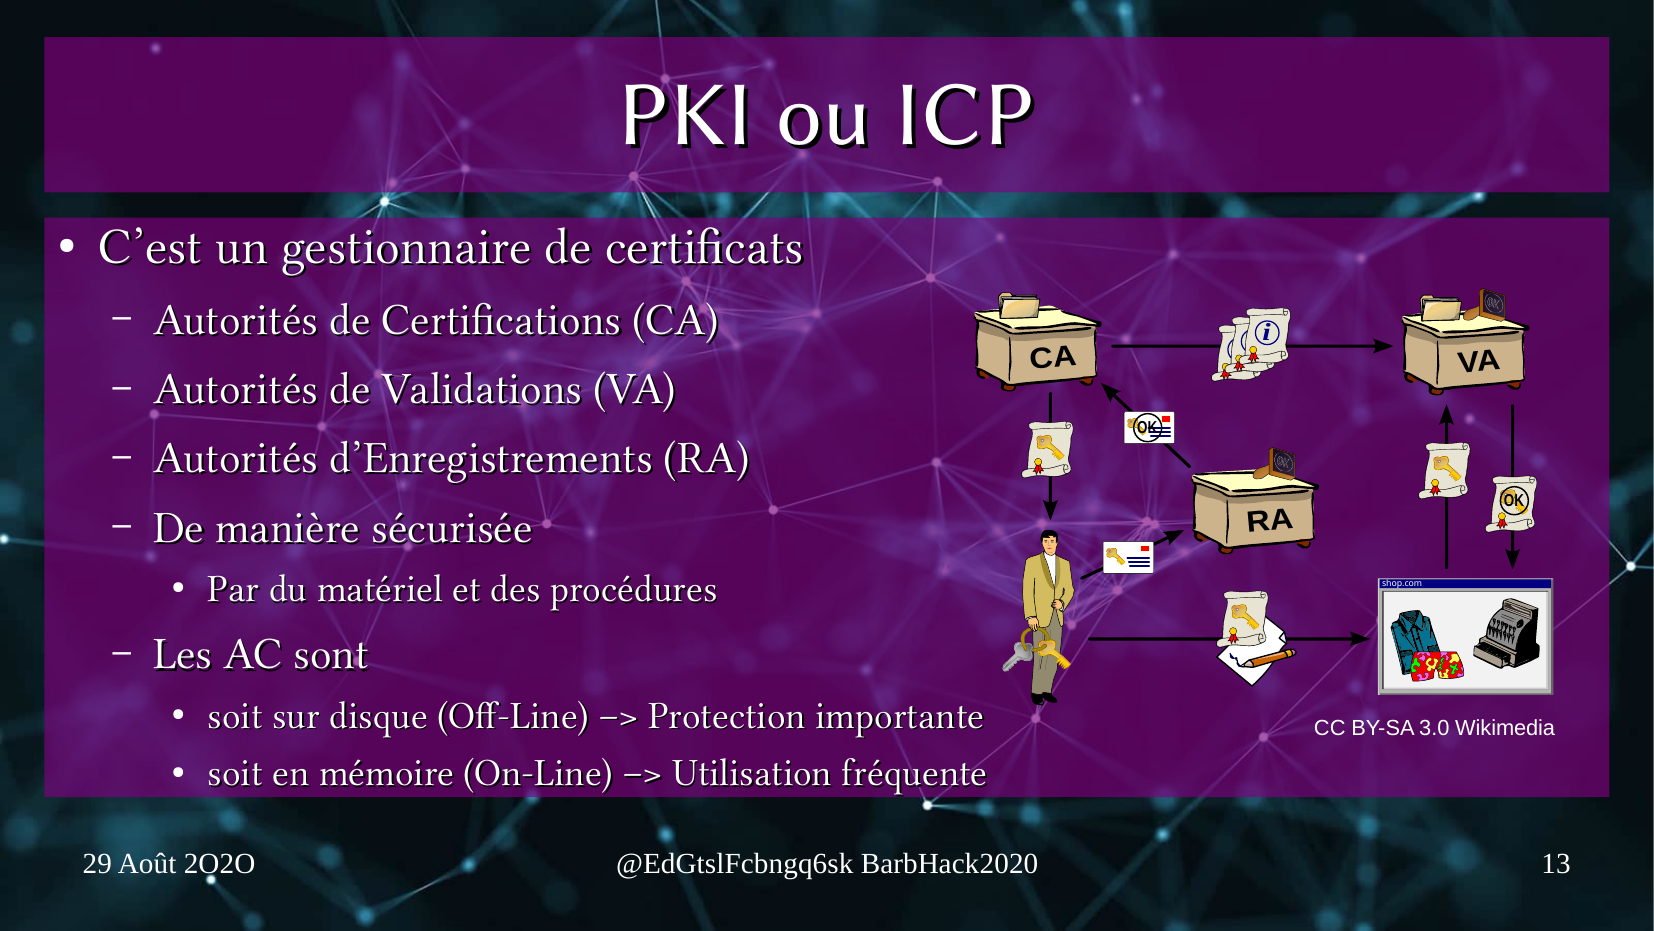

# PKI ou ICP
C’est un gestionnaire de certificats
Autorités de Certifications (CA)
Autorités de Validations (VA)
Autorités d’Enregistrements (RA)
De manière sécurisée
Par du matériel et des procédures
Les AC sont
soit sur disque (Off-Line) –> Protection importante
soit en mémoire (On-Line) –> Utilisation fréquente
CC BY-SA 3.0 Wikimedia
29 Août 2O2O
@EdGtslFcbngq6sk BarbHack2020
13